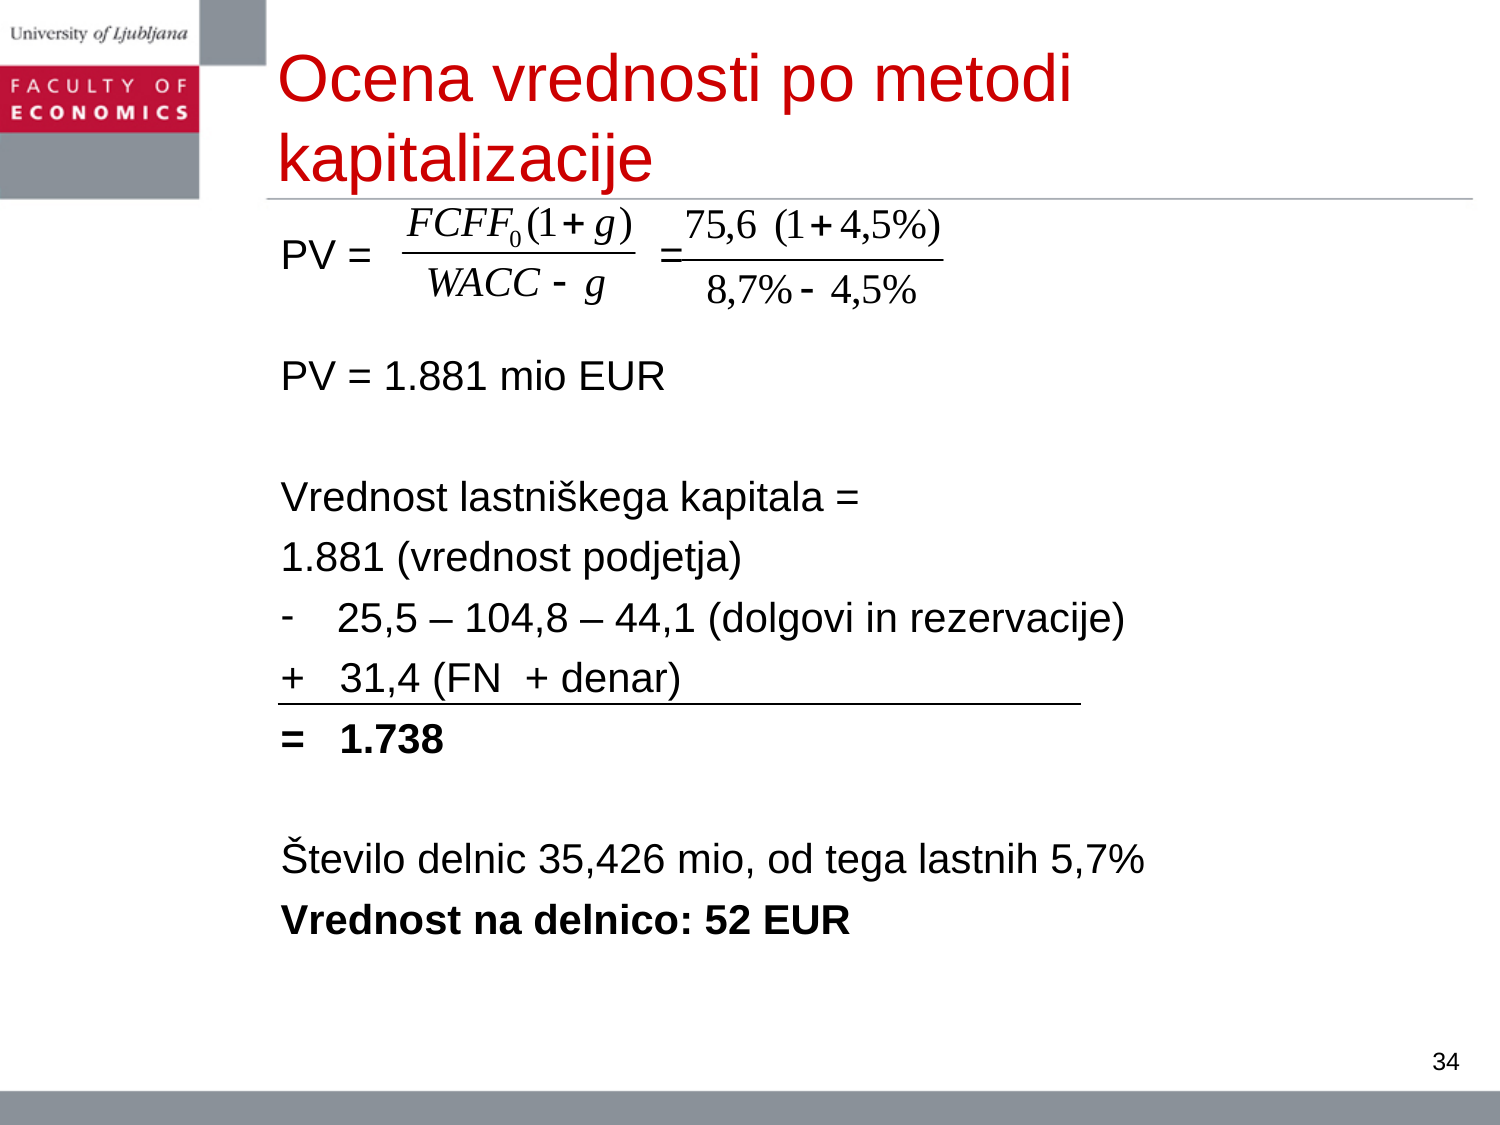

# Ocena vrednosti po metodi kapitalizacije
PV = =
PV = 1.881 mio EUR
Vrednost lastniškega kapitala =
1.881 (vrednost podjetja)
25,5 – 104,8 – 44,1 (dolgovi in rezervacije)
+ 31,4 (FN + denar)
= 1.738
Število delnic 35,426 mio, od tega lastnih 5,7%
Vrednost na delnico: 52 EUR